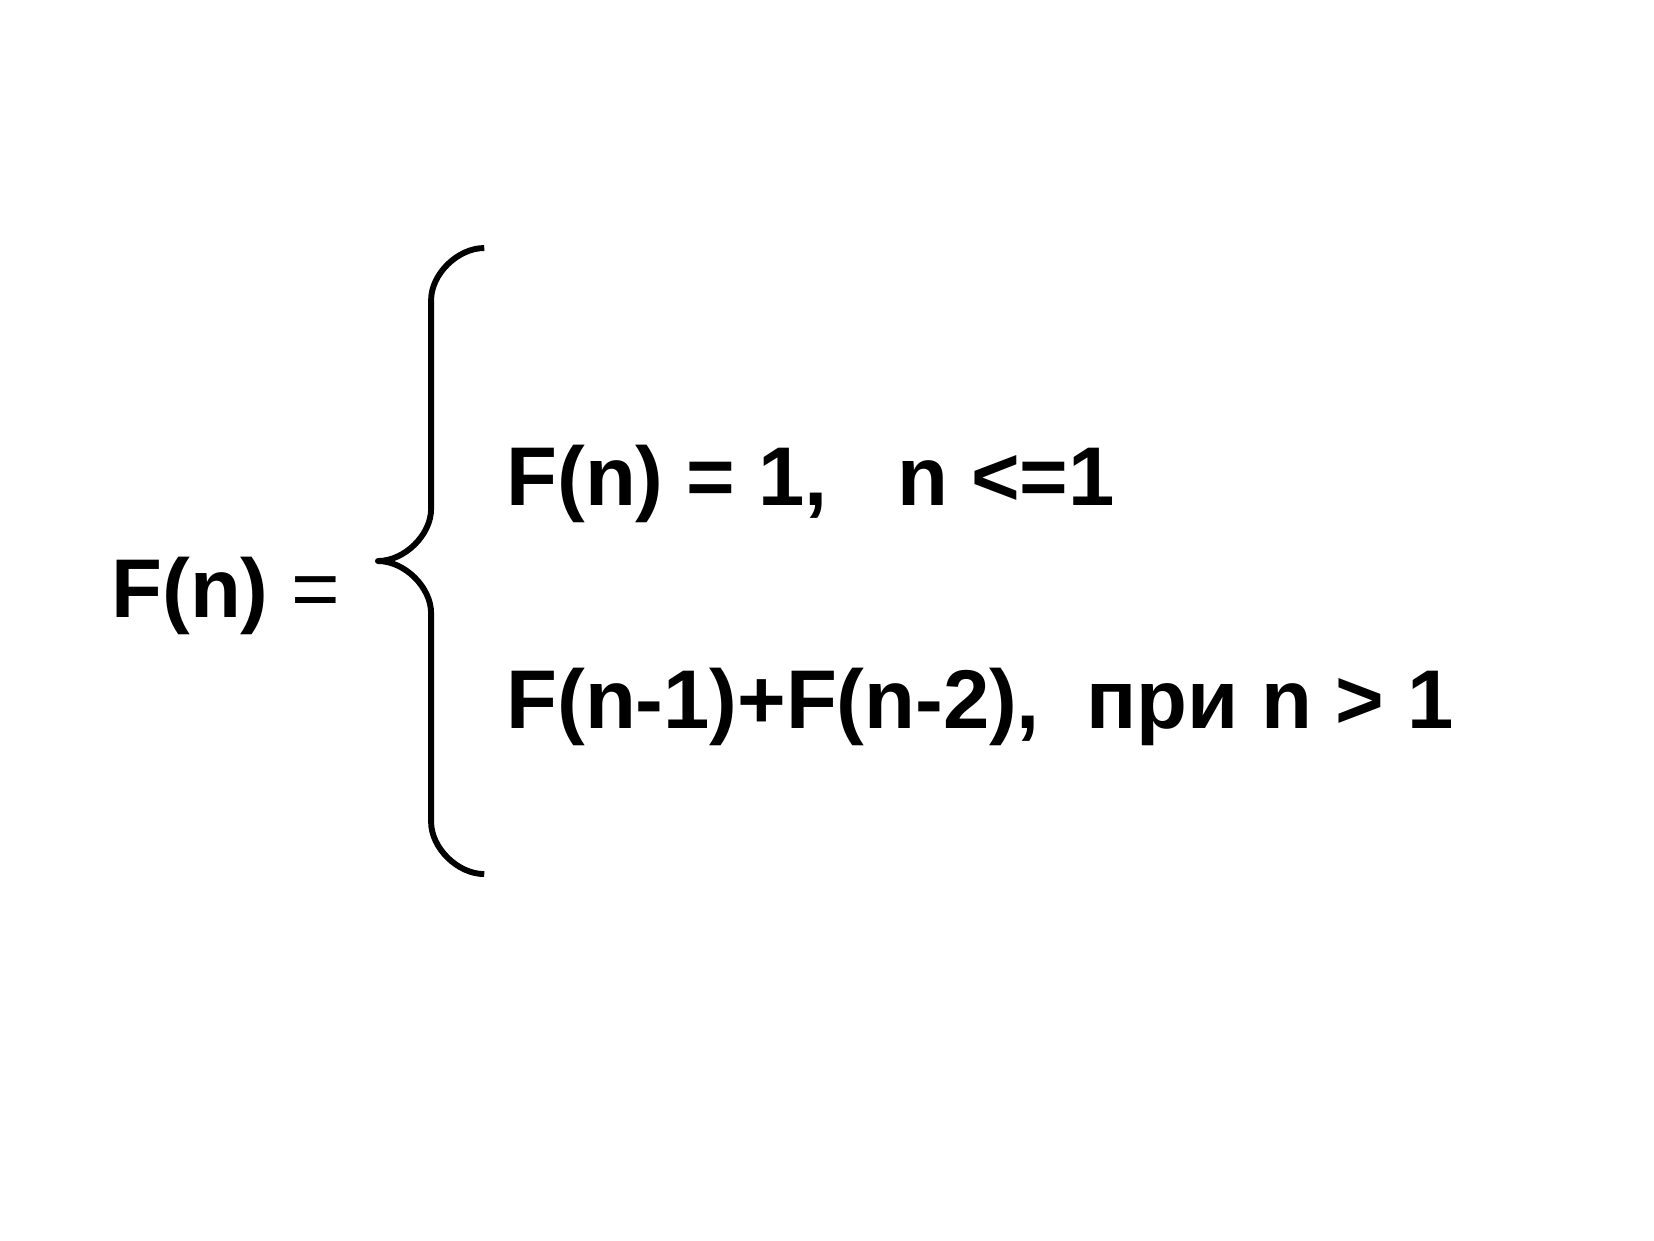

F(n) = 1, n <=1
F(n) =
 F(n-1)+F(n-2), при n > 1